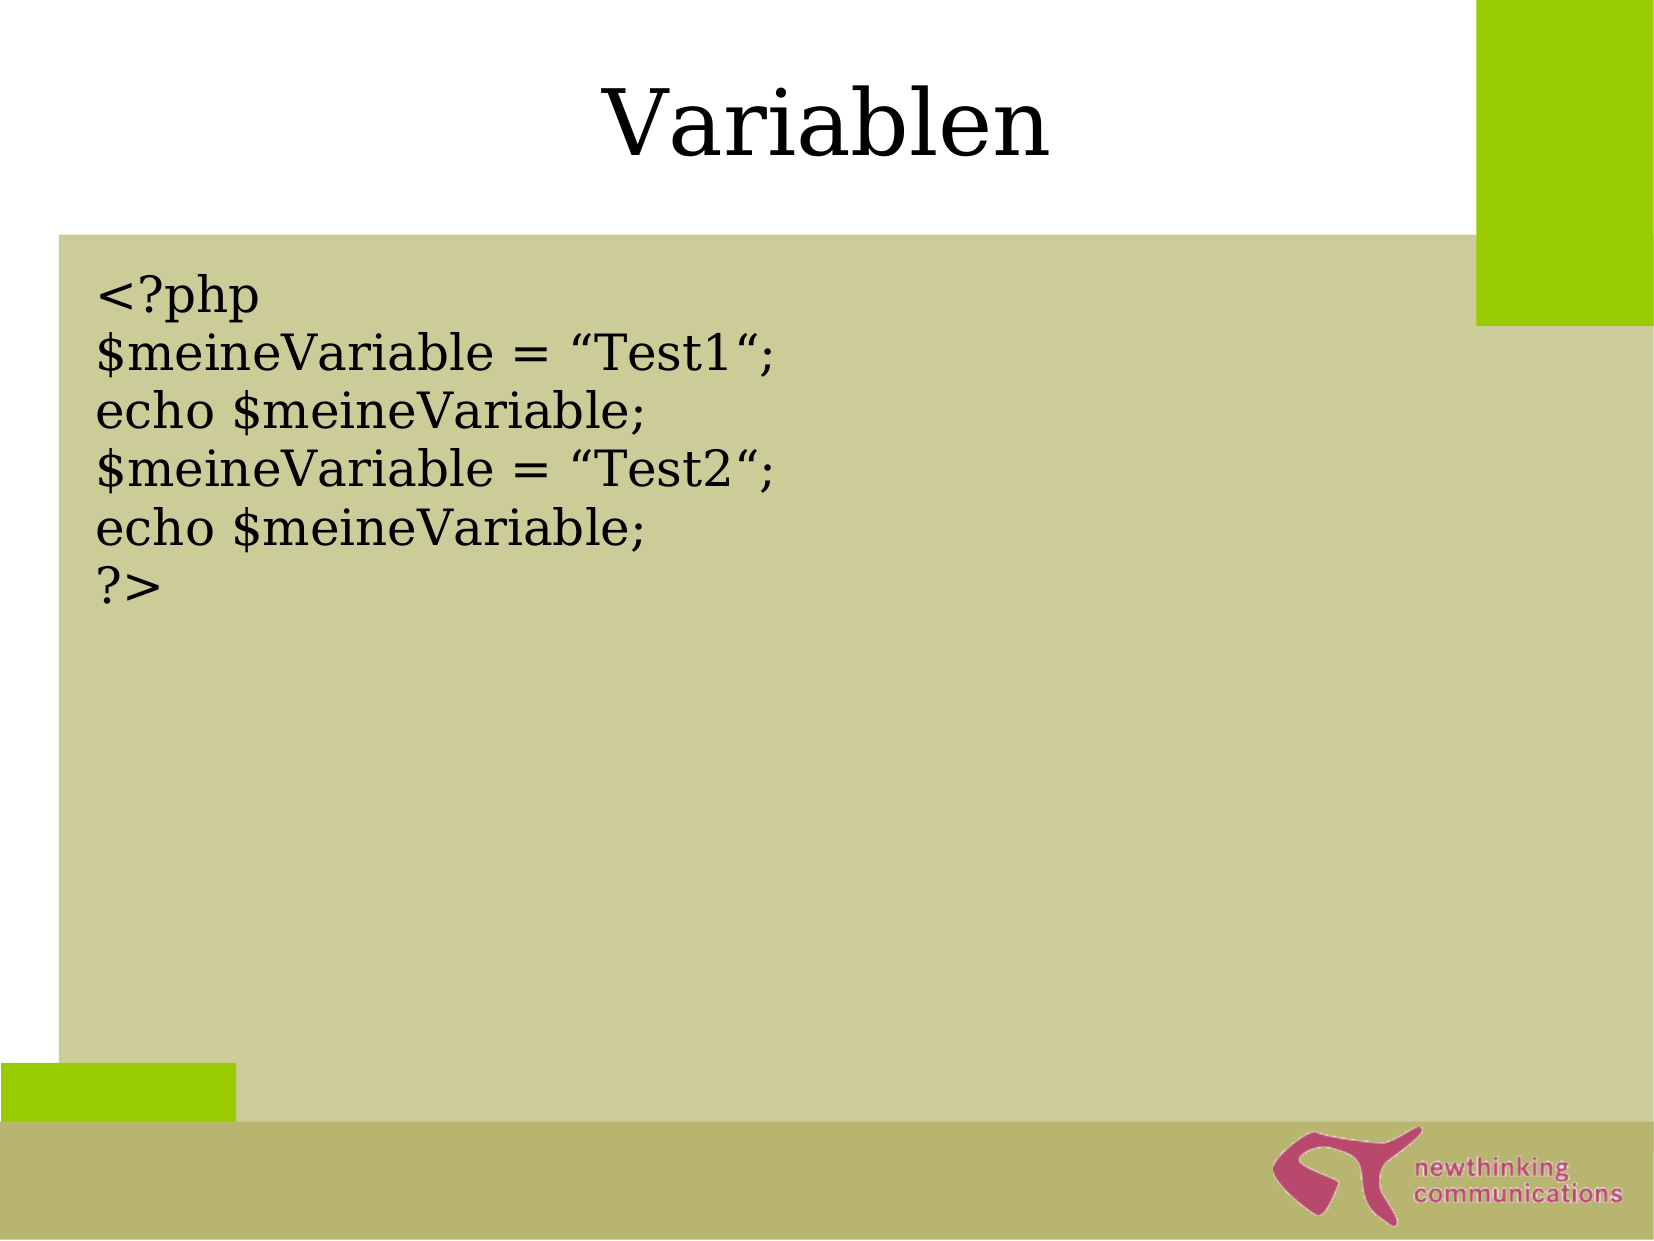

# Variablen
<?php
$meineVariable = “Test1“;
echo $meineVariable;
$meineVariable = “Test2“;
echo $meineVariable;
?>